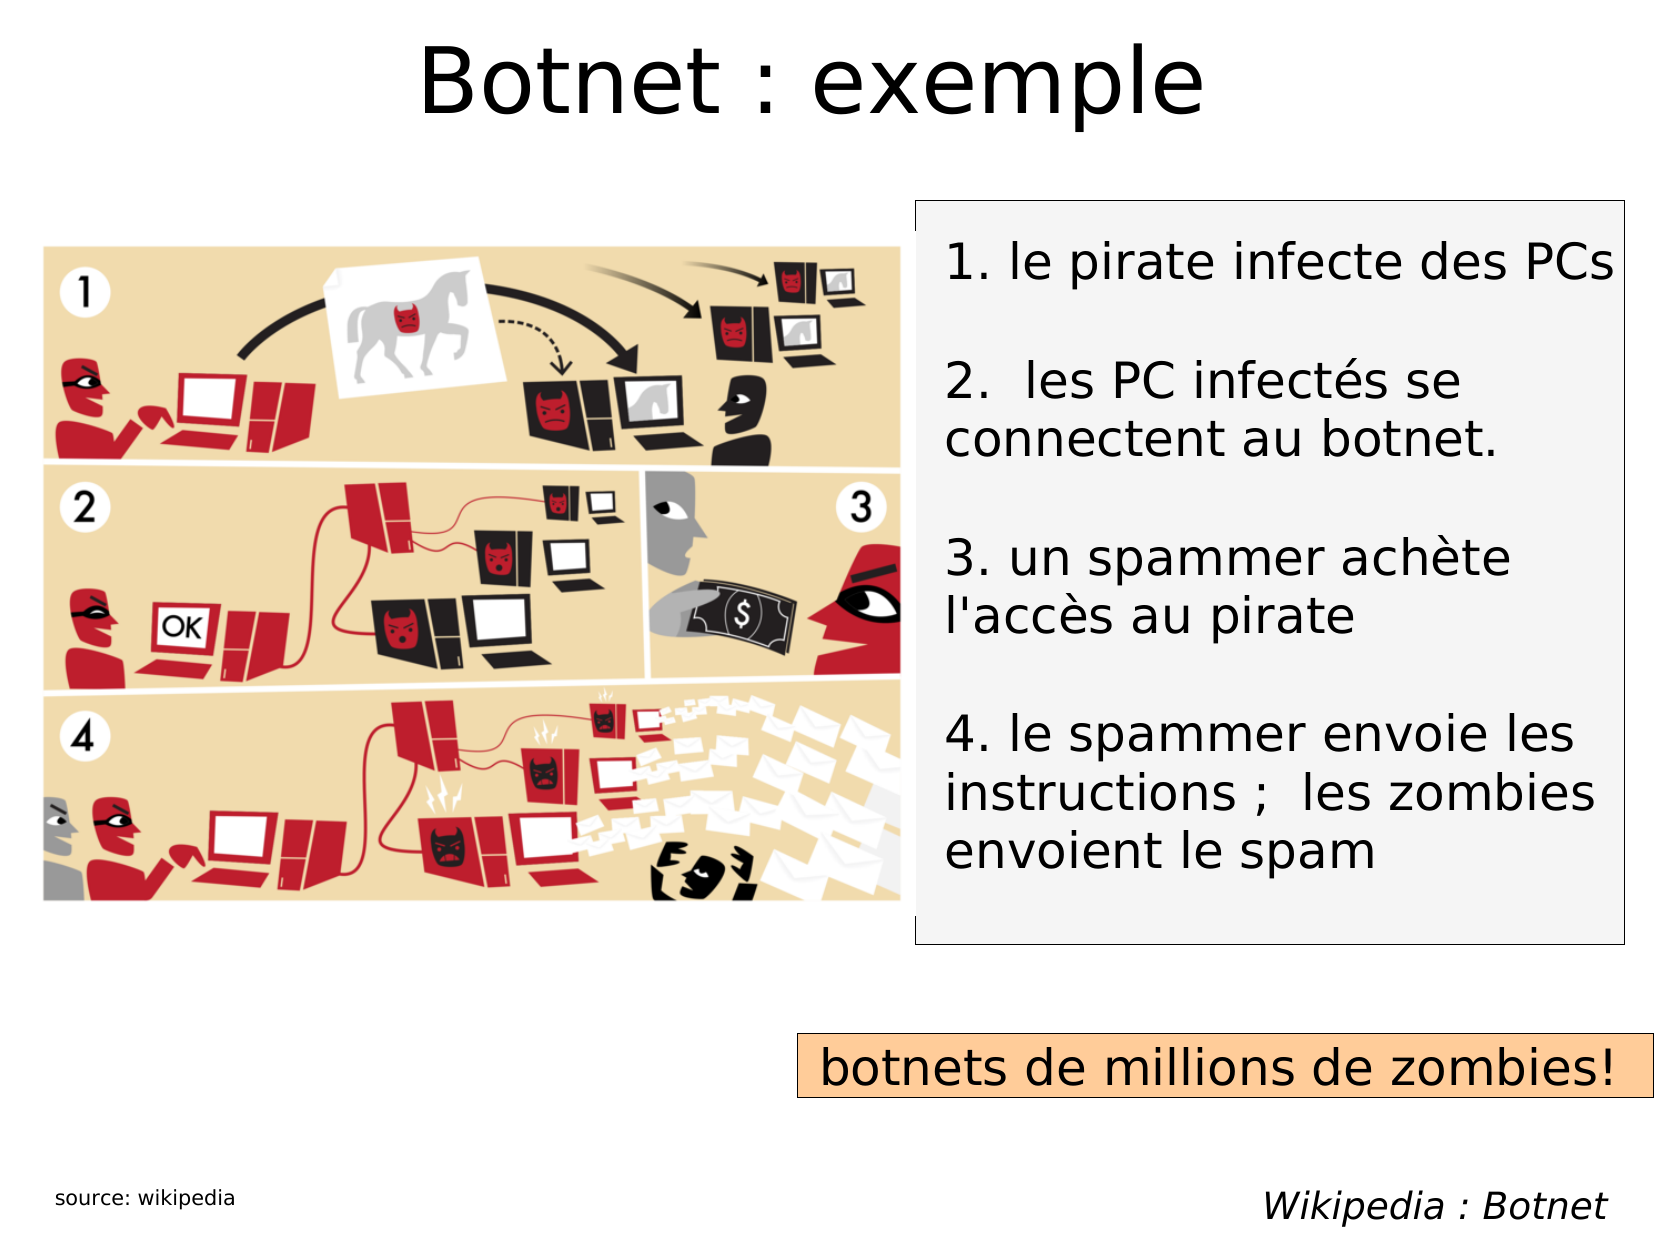

# Botnet : exemple
1. le pirate infecte des PCs
2. les PC infectés se connectent au botnet.
3. un spammer achète l'accès au pirate
4. le spammer envoie les instructions ; les zombies envoient le spam
botnets de millions de zombies!
Wikipedia : Botnet
source: wikipedia